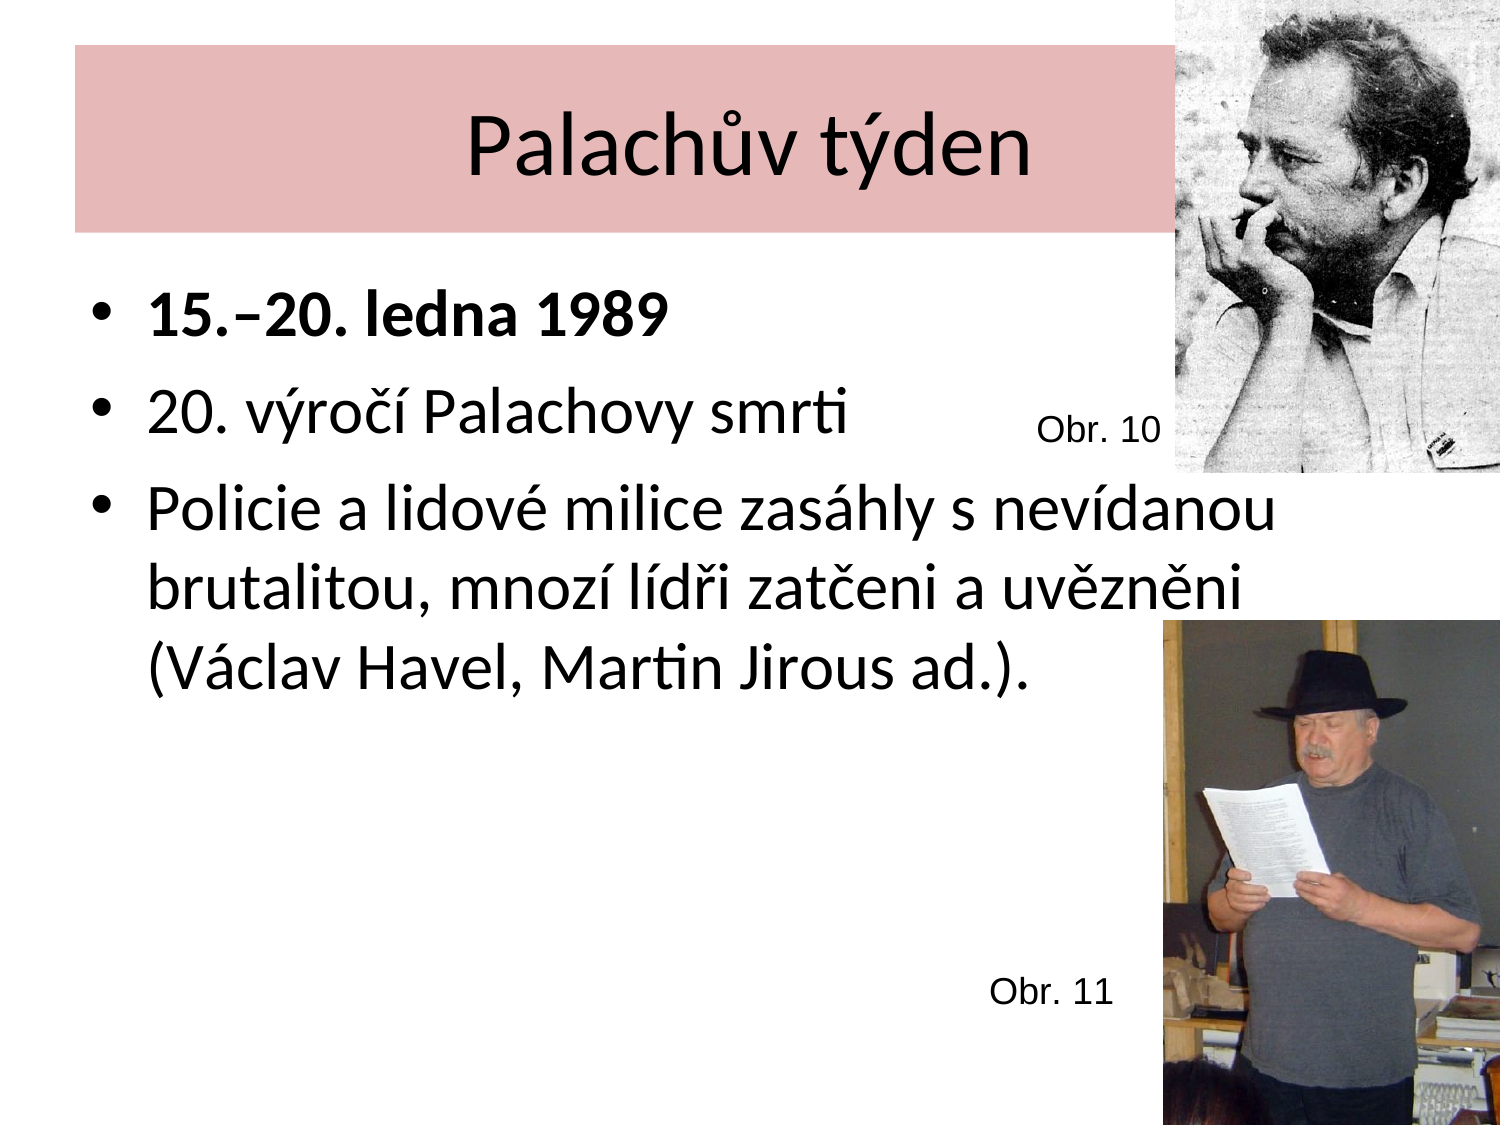

# Palachův týden
15.–20. ledna 1989
20. výročí Palachovy smrti
Policie a lidové milice zasáhly s nevídanou brutalitou, mnozí lídři zatčeni a uvězněni (Václav Havel, Martin Jirous ad.).
Obr. 10
Obr. 11